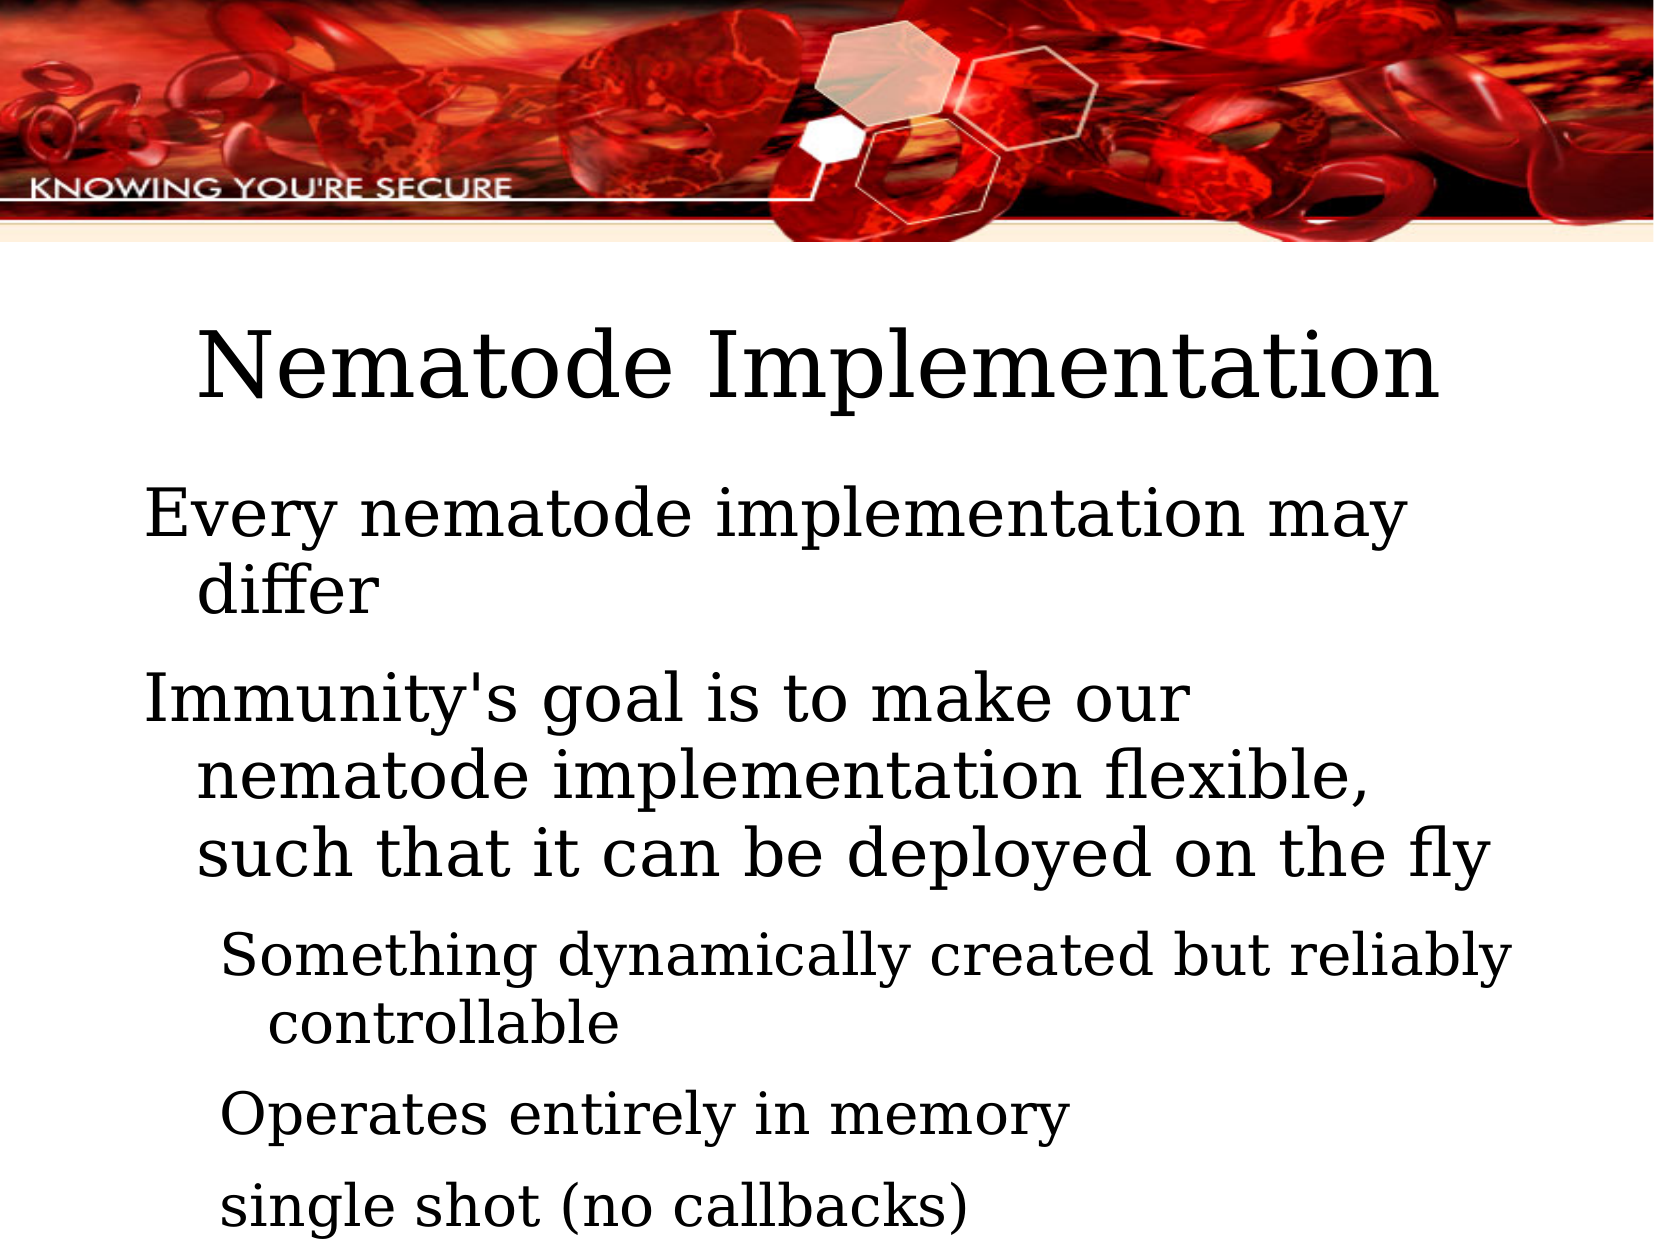

# Nematode Implementation
Every nematode implementation may differ
Immunity's goal is to make our nematode implementation flexible, such that it can be deployed on the fly
Something dynamically created but reliably controllable
Operates entirely in memory
single shot (no callbacks)